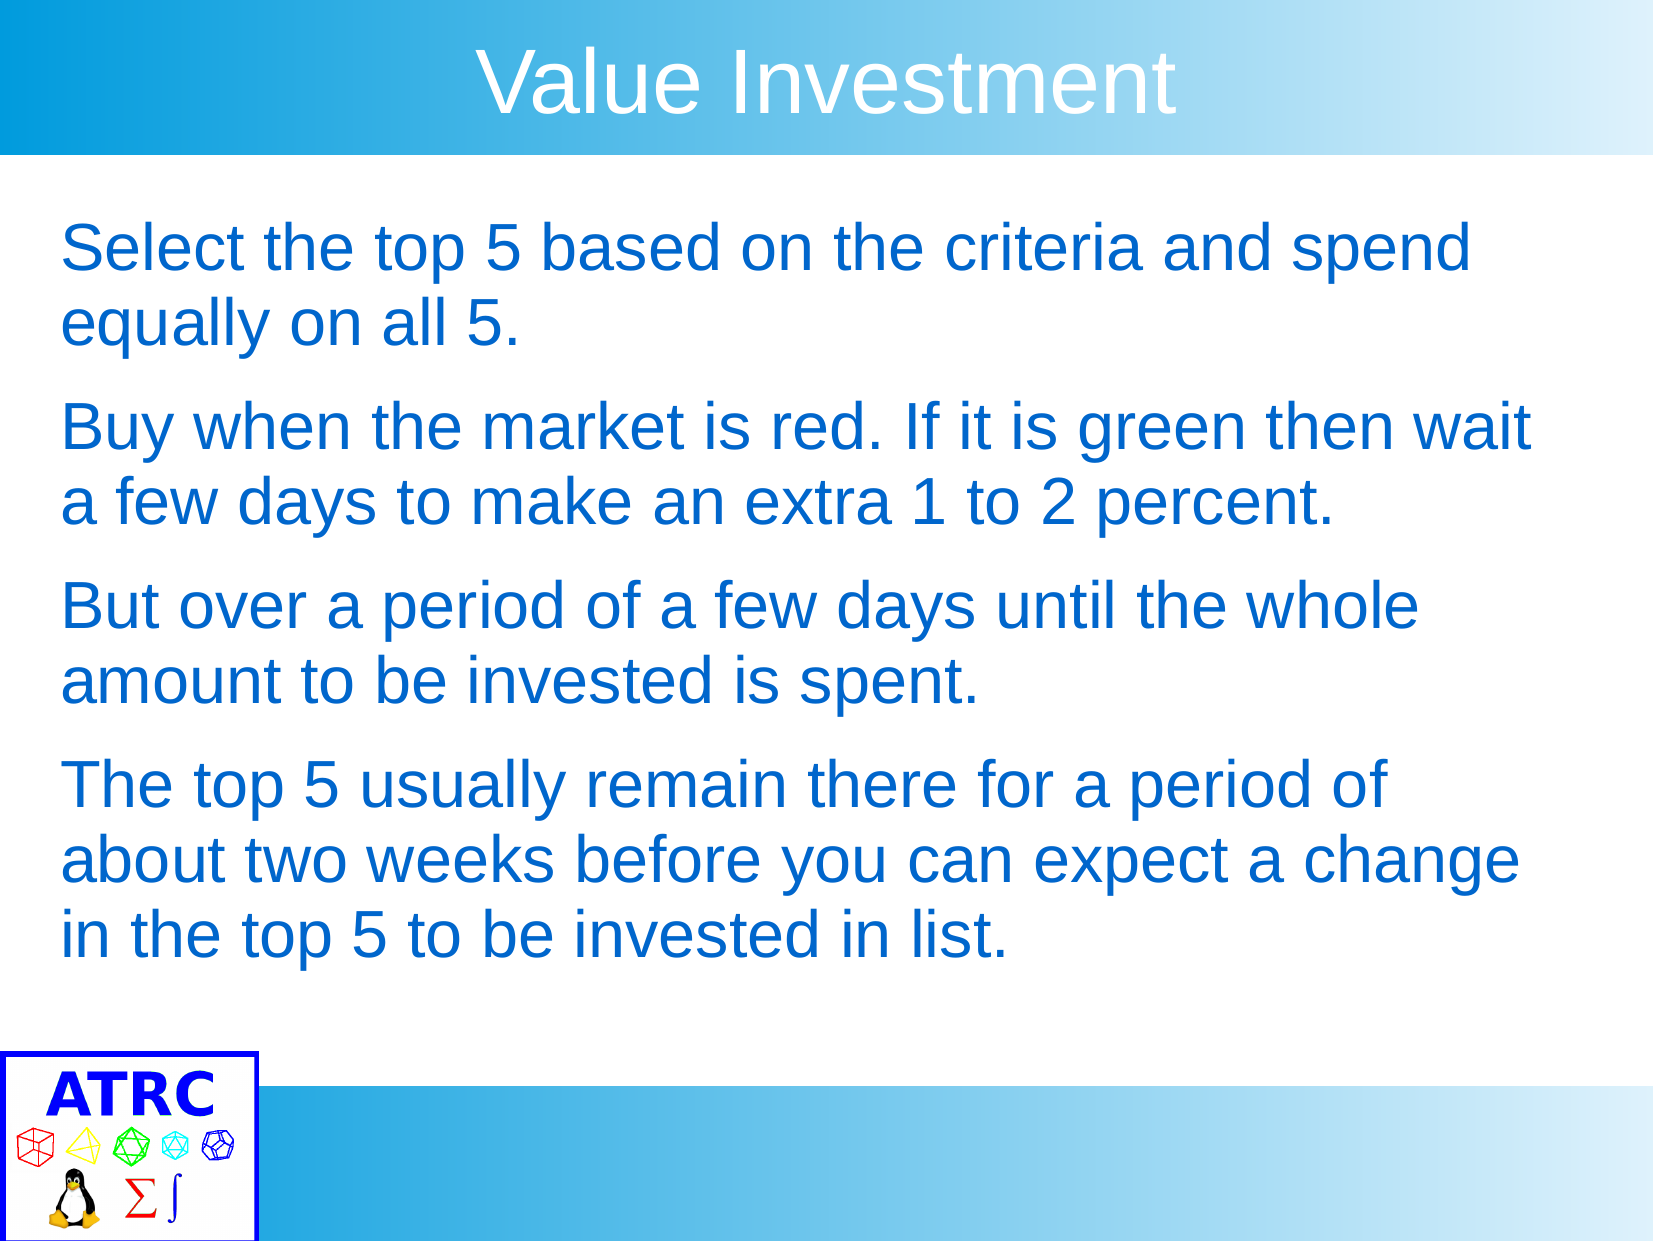

# Value Investment
Select the top 5 based on the criteria and spend equally on all 5.
Buy when the market is red. If it is green then wait a few days to make an extra 1 to 2 percent.
But over a period of a few days until the whole amount to be invested is spent.
The top 5 usually remain there for a period of about two weeks before you can expect a change in the top 5 to be invested in list.